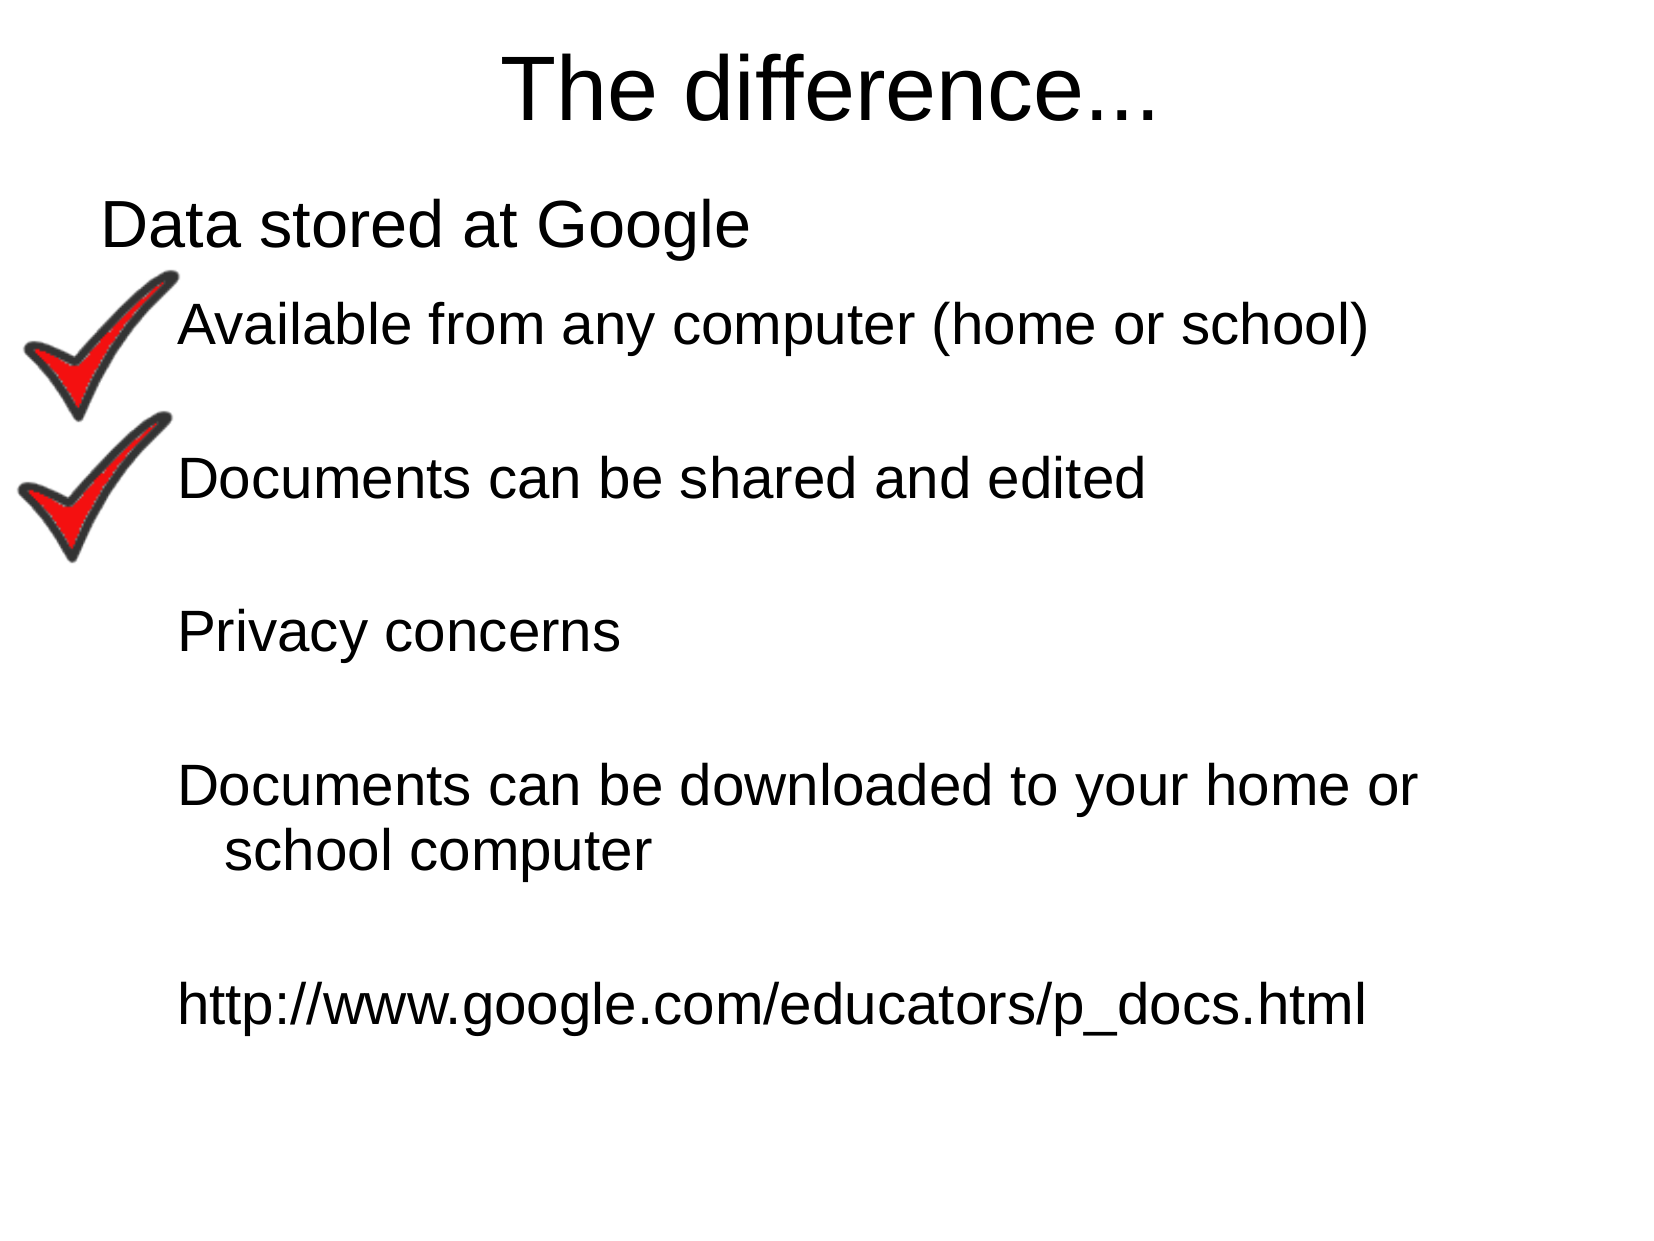

# The difference...
Data stored at Google
Available from any computer (home or school)
Documents can be shared and edited
Privacy concerns
Documents can be downloaded to your home or school computer
http://www.google.com/educators/p_docs.html